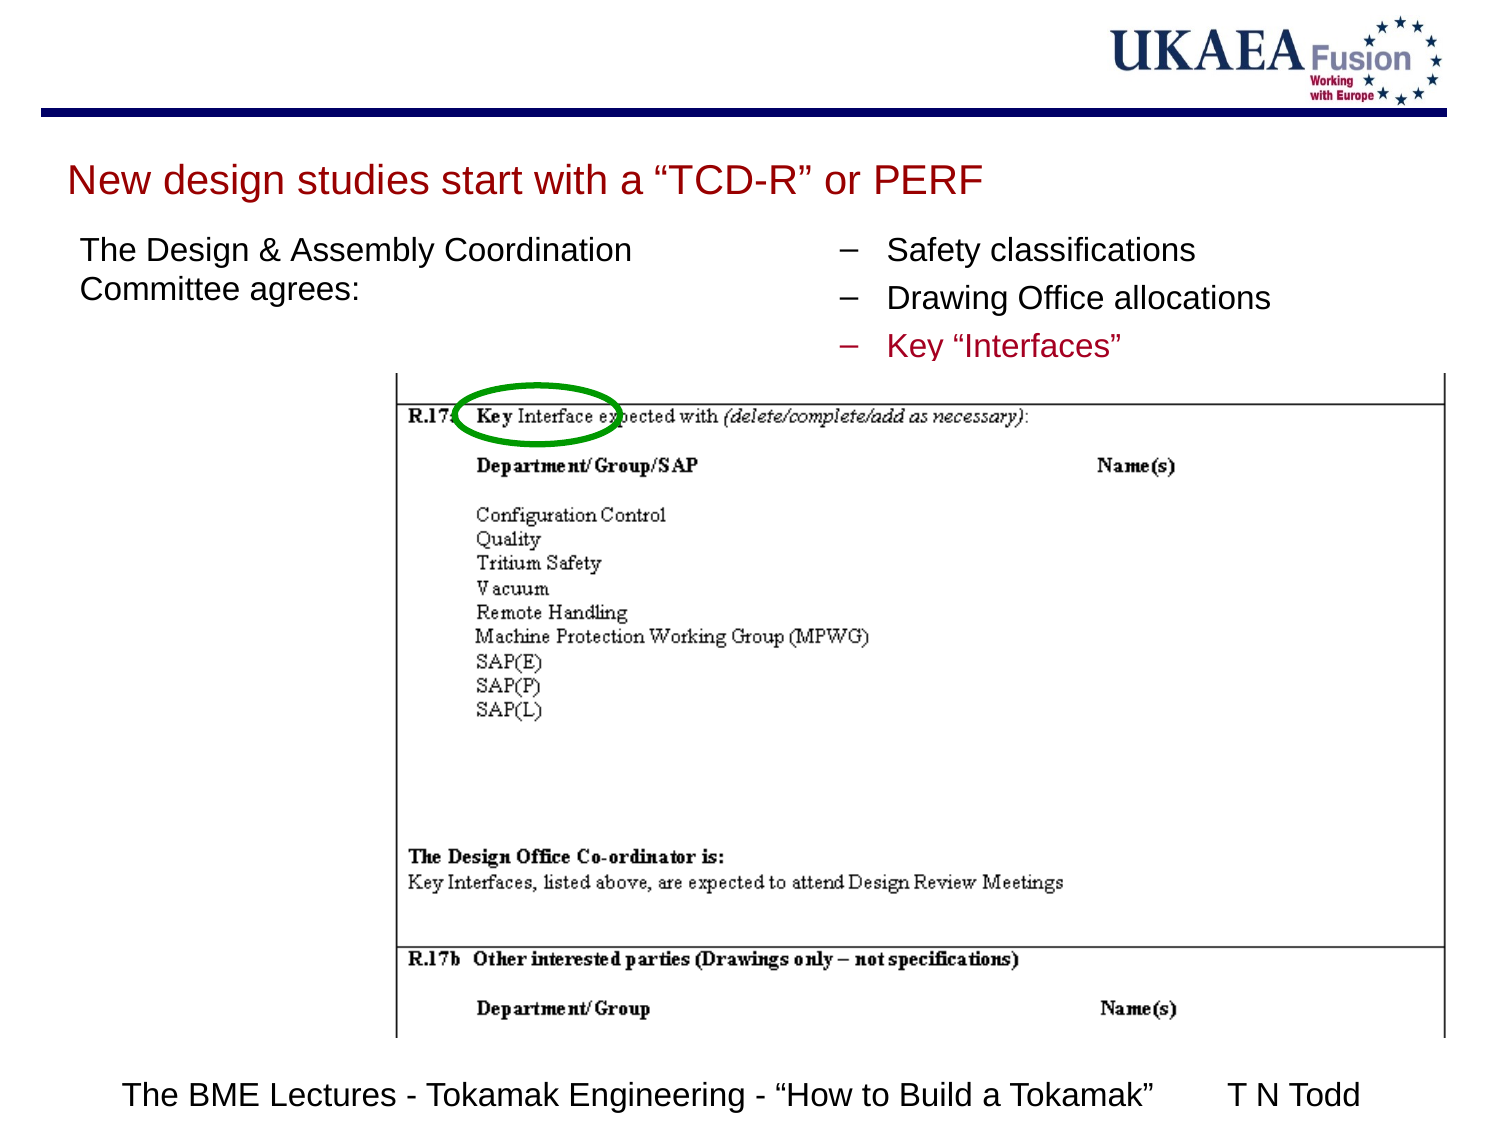

New design studies start with a “TCD-R” or PERF
The Design & Assembly Coordination Committee agrees:
Safety classifications
Drawing Office allocations
Key “Interfaces”